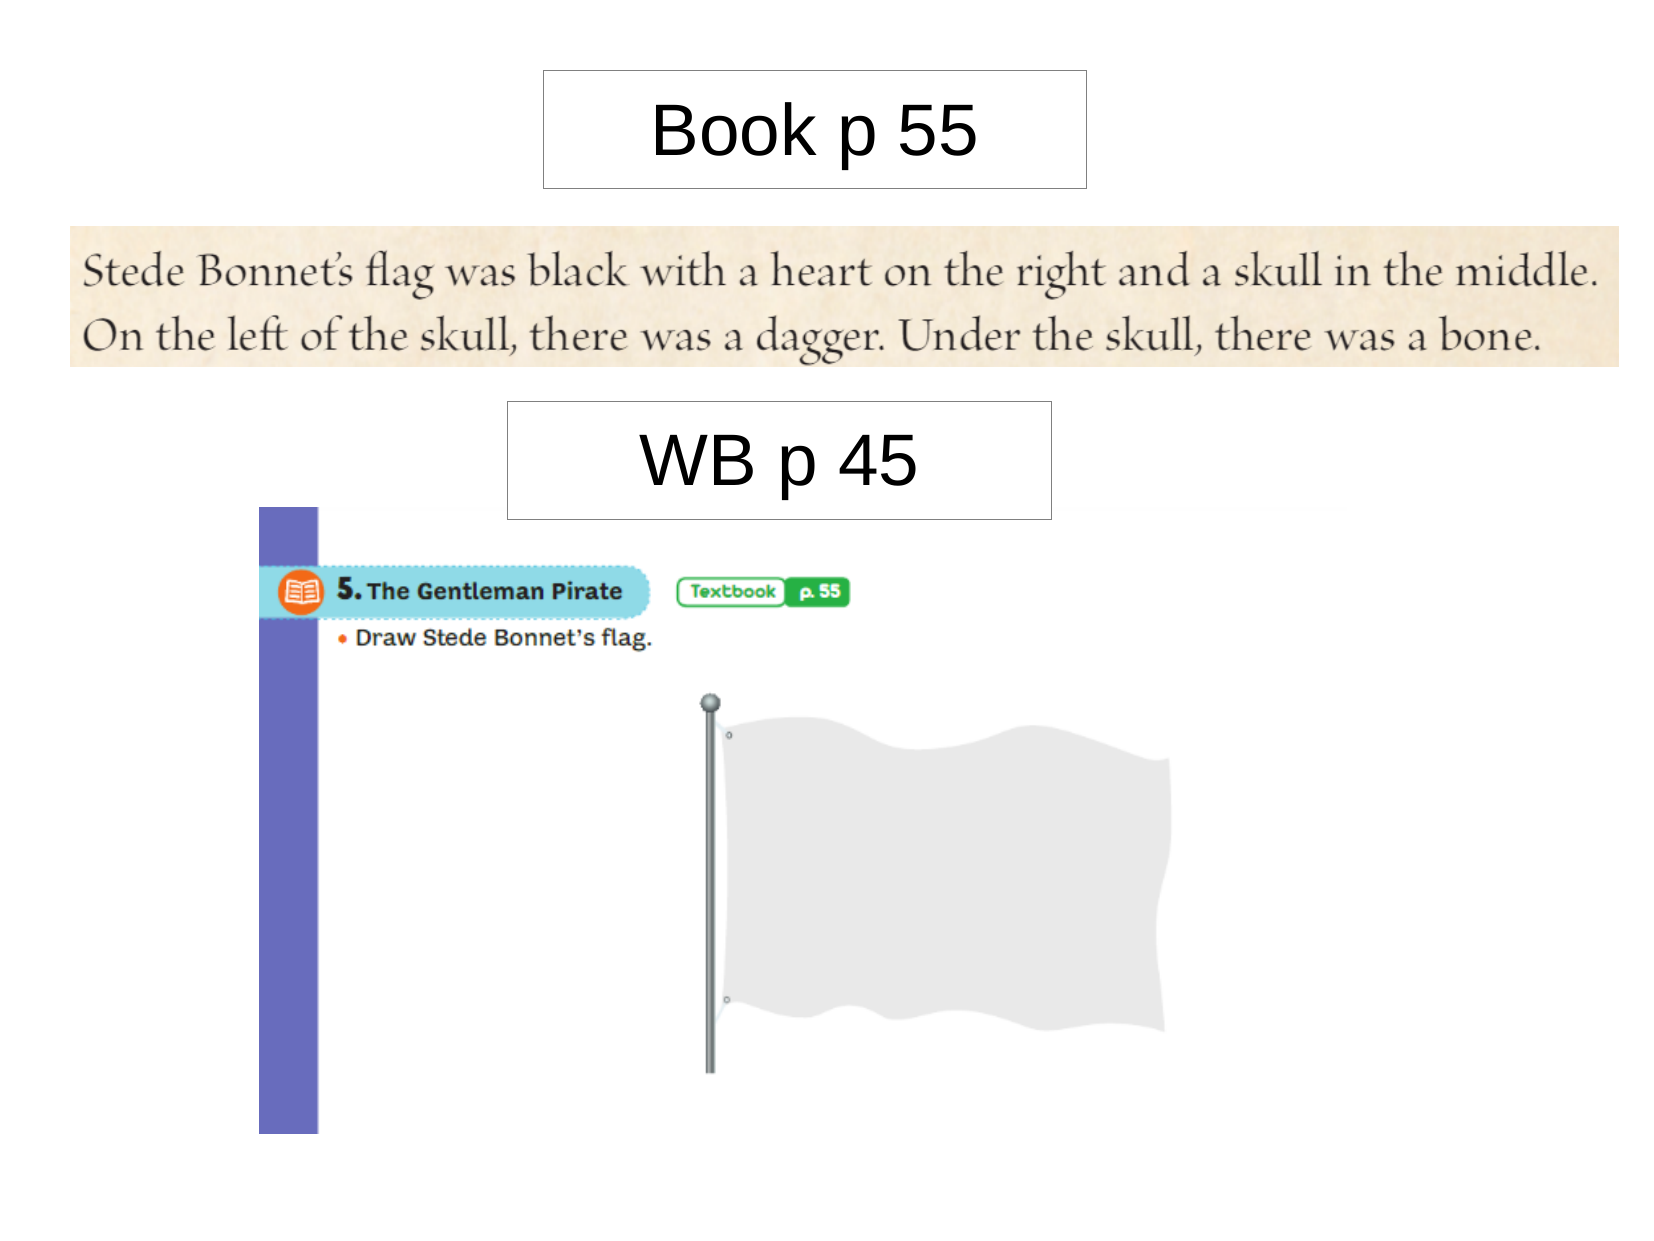

Book p 55
#
WB p 45